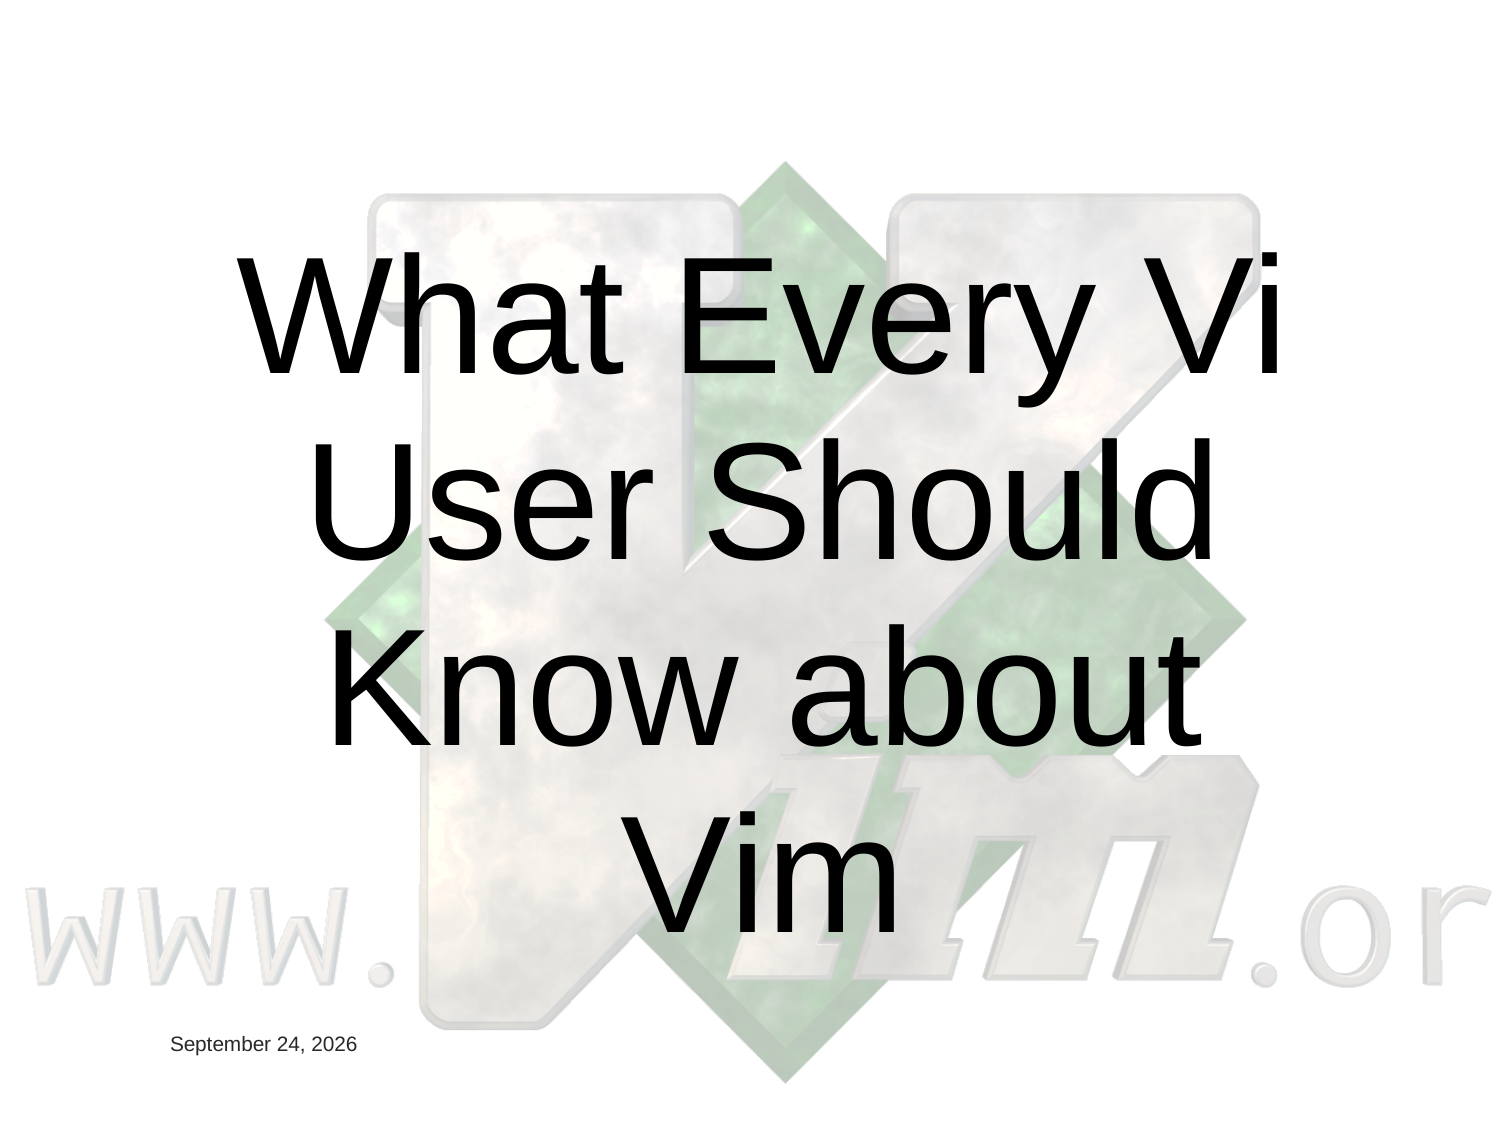

# What Every Vi User Should Know about Vim